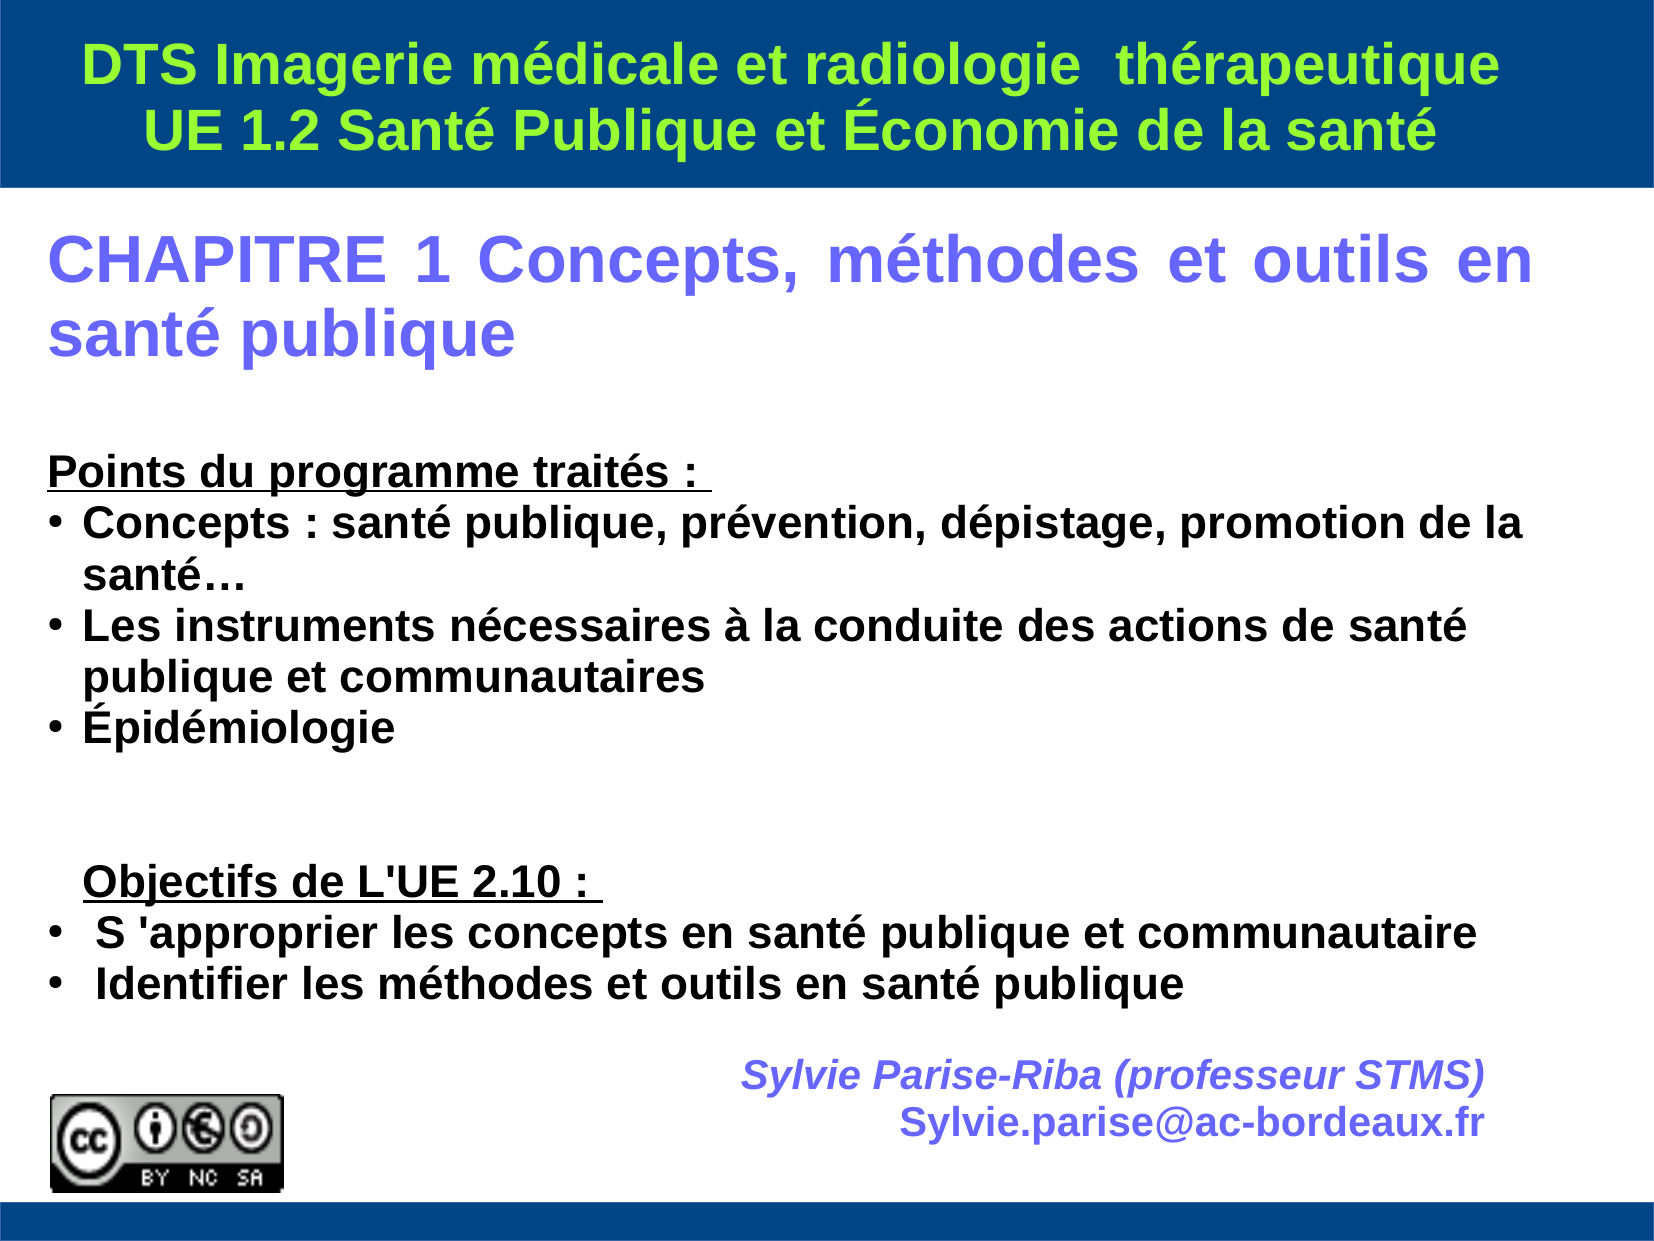

# DTS Imagerie médicale et radiologie 	thérapeutique UE 1.2 Santé Publique et Économie de la santé
CHAPITRE 1 Concepts, méthodes et outils en santé publique
Points du programme traités :
Concepts : santé publique, prévention, dépistage, promotion de la santé…
Les instruments nécessaires à la conduite des actions de santé publique et communautaires
Épidémiologie
Objectifs de L'UE 2.10 :
 S 'approprier les concepts en santé publique et communautaire
 Identifier les méthodes et outils en santé publique
Sylvie Parise-Riba (professeur STMS)
Sylvie.parise@ac-bordeaux.fr